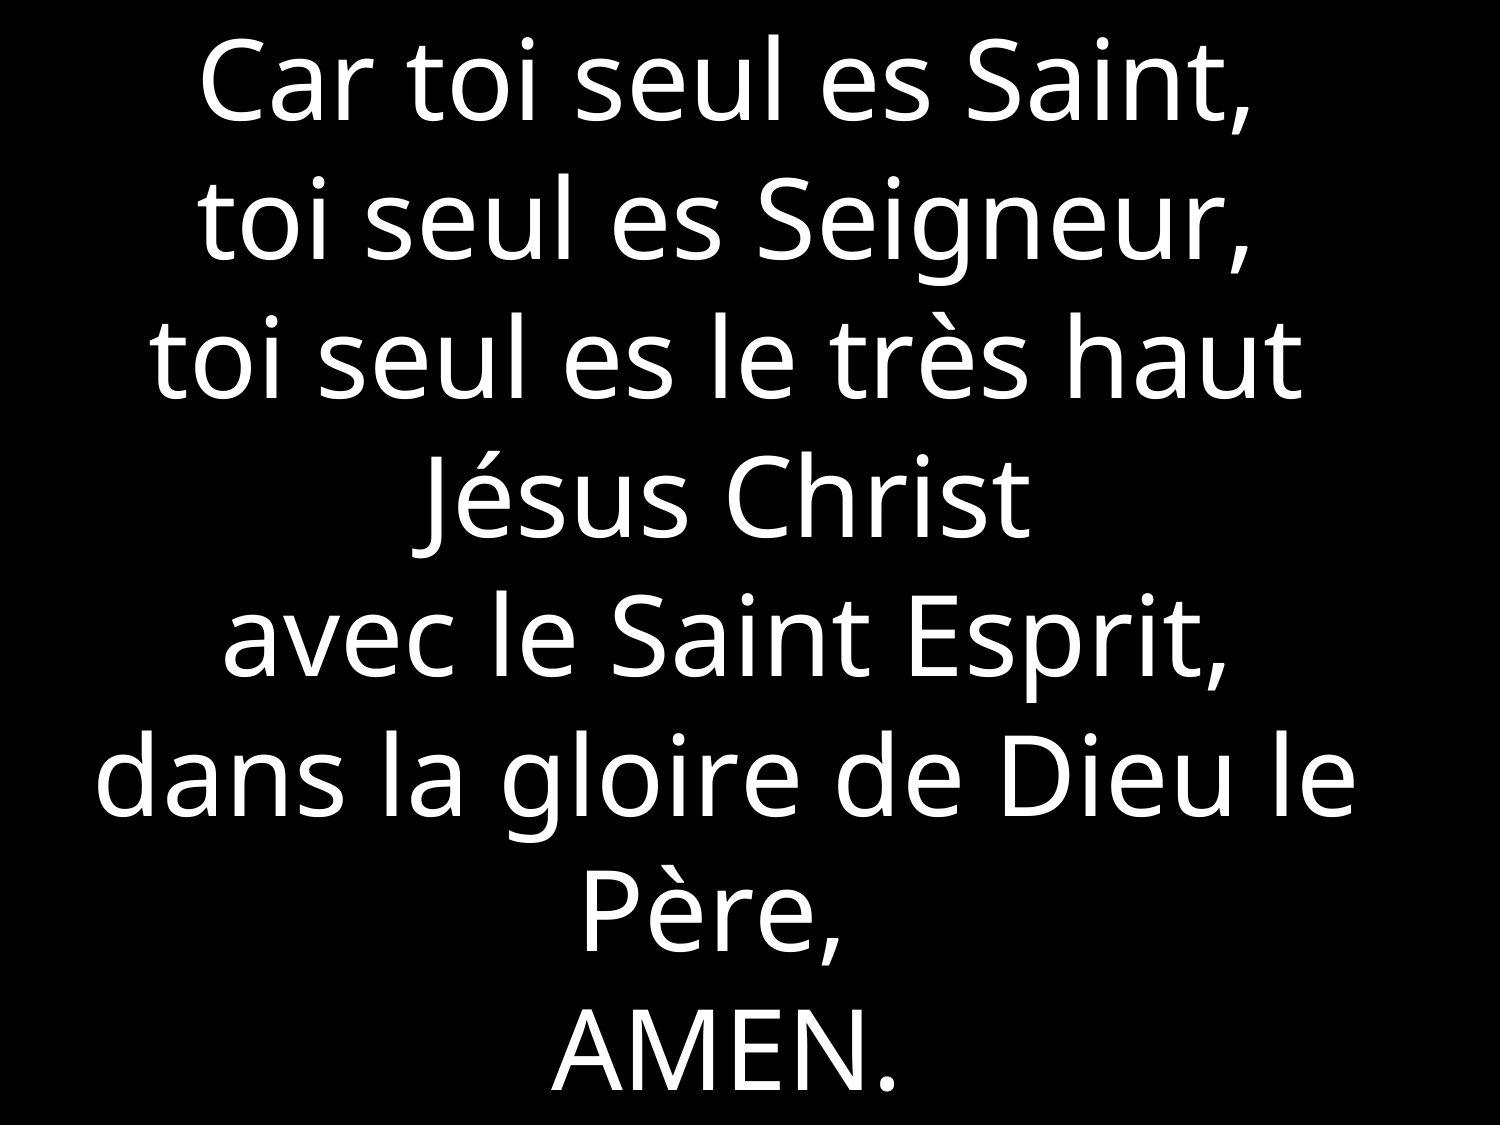

# Car toi seul es Saint,
toi seul es Seigneur,
toi seul es le très haut
Jésus Christ
avec le Saint Esprit,
dans la gloire de Dieu le Père,
AMEN.